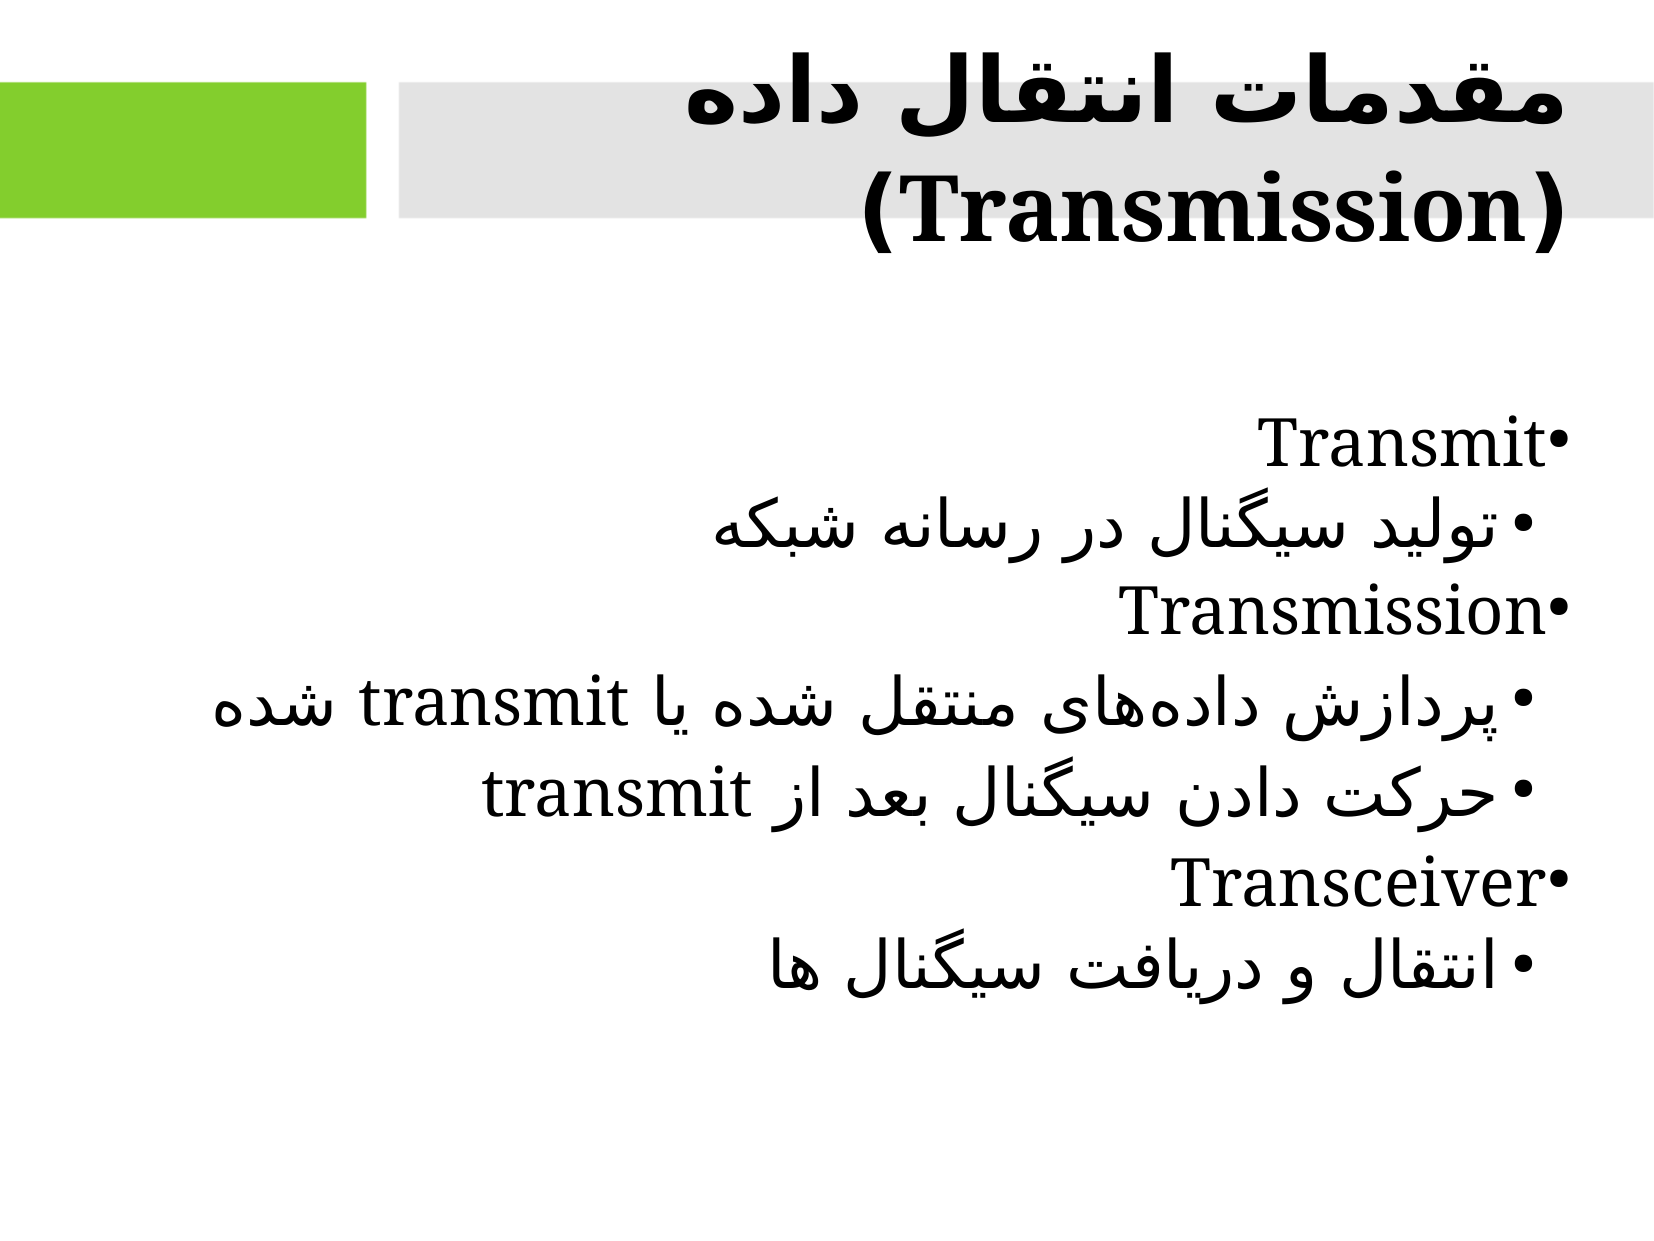

# مقدمات انتقال داده (Transmission)
Transmit
تولید سیگنال در رسانه شبکه
Transmission
پردازش داده‌های منتقل شده یا transmit شده
حرکت دادن سیگنال بعد از transmit
Transceiver
انتقال و دریافت سیگنال ها